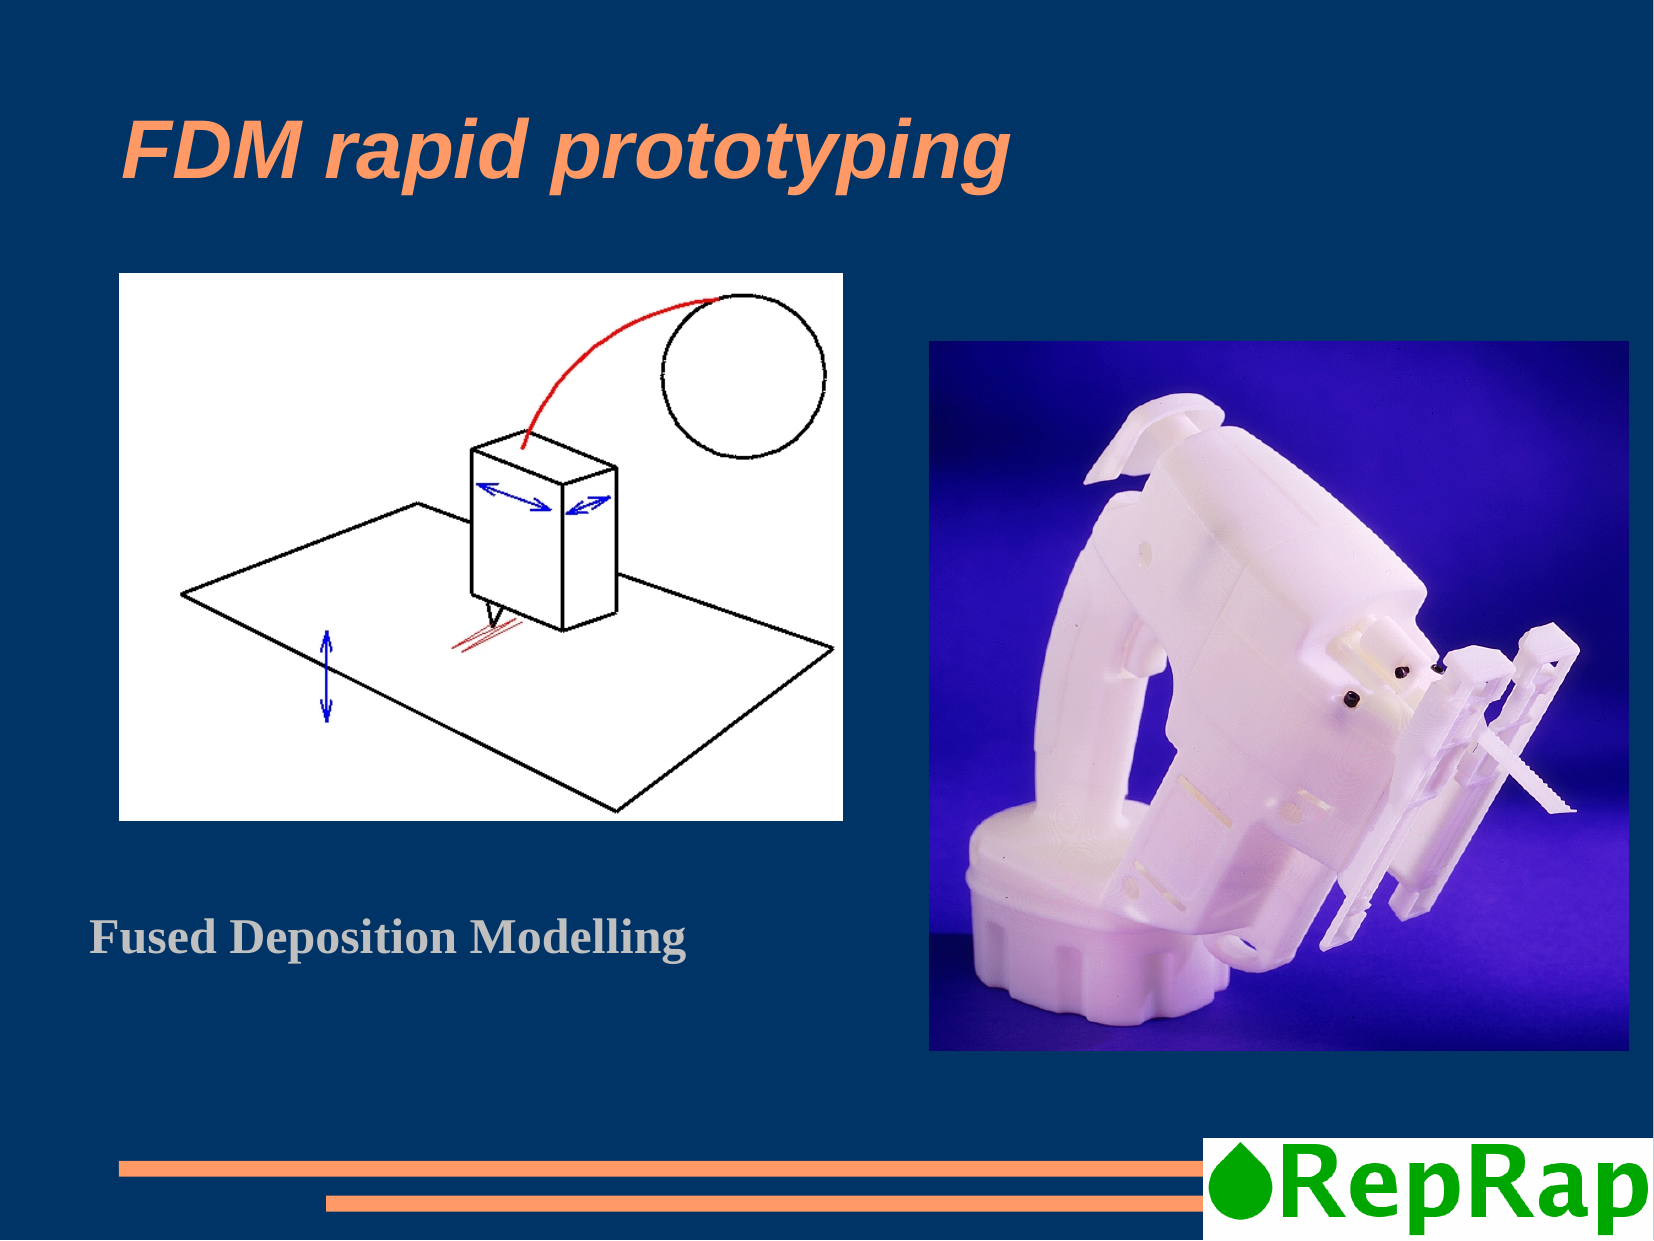

# FDM rapid prototyping
Fused Deposition Modelling